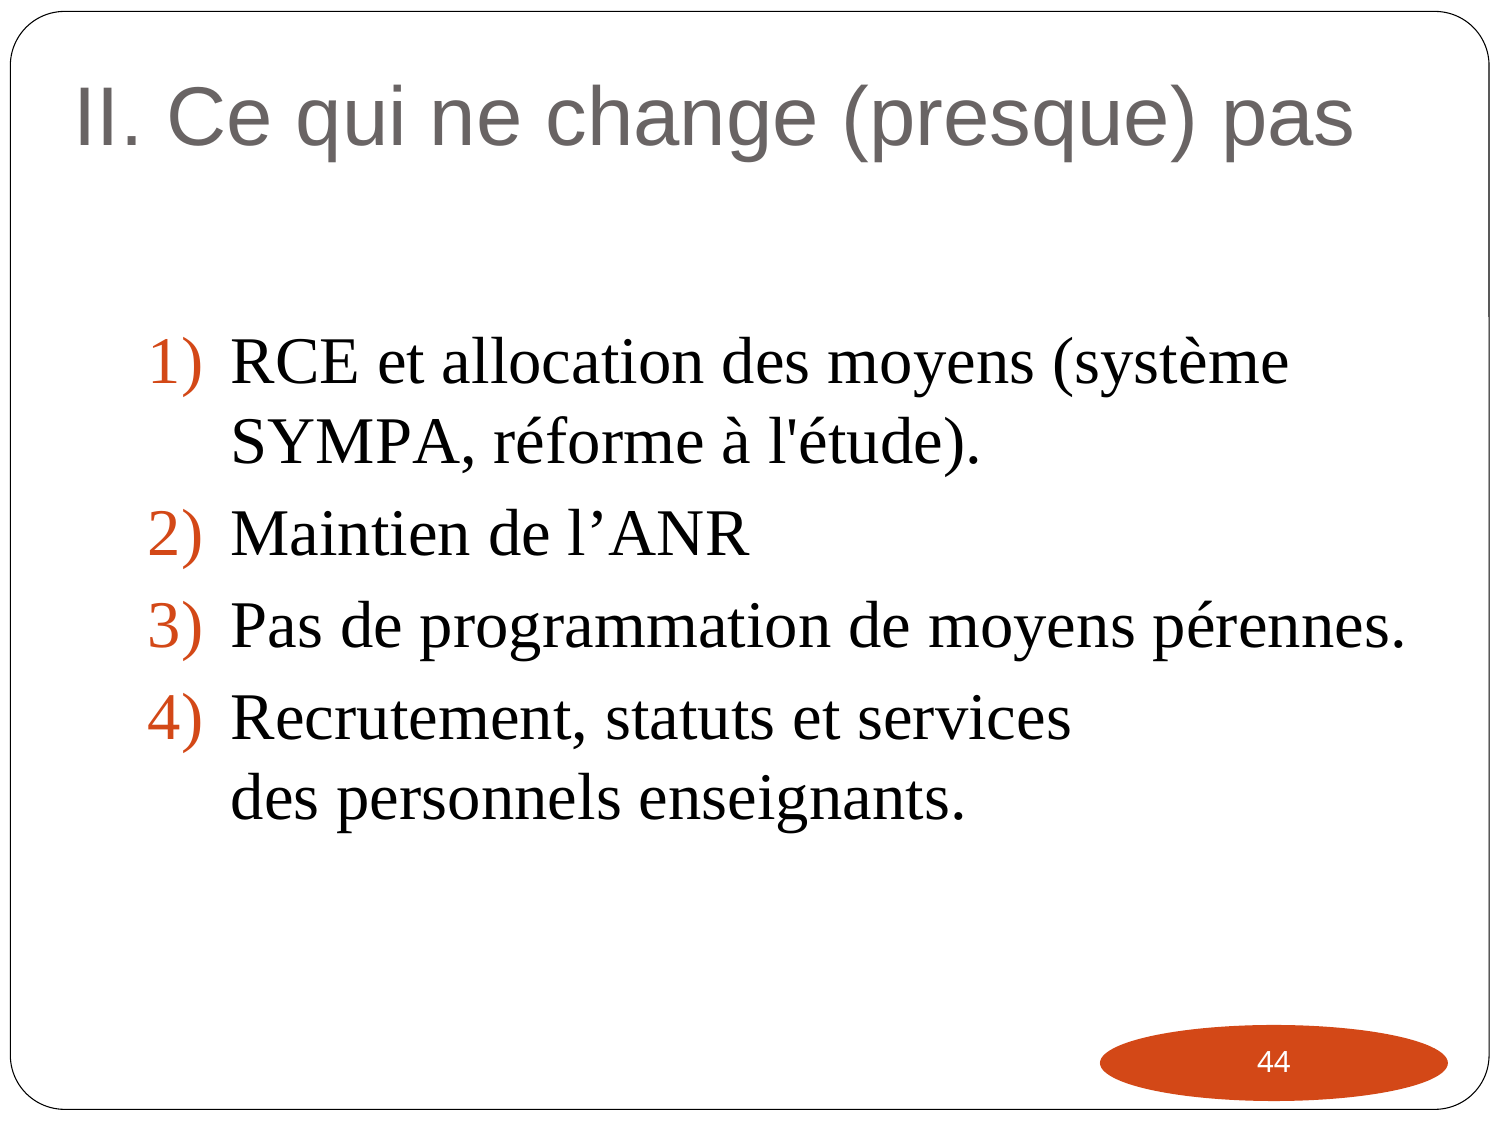

II. Ce qui ne change (presque) pas
RCE et allocation des moyens (système SYMPA, réforme à l'étude).
Maintien de l’ANR
Pas de programmation de moyens pérennes.
Recrutement, statuts et services
des personnels enseignants.